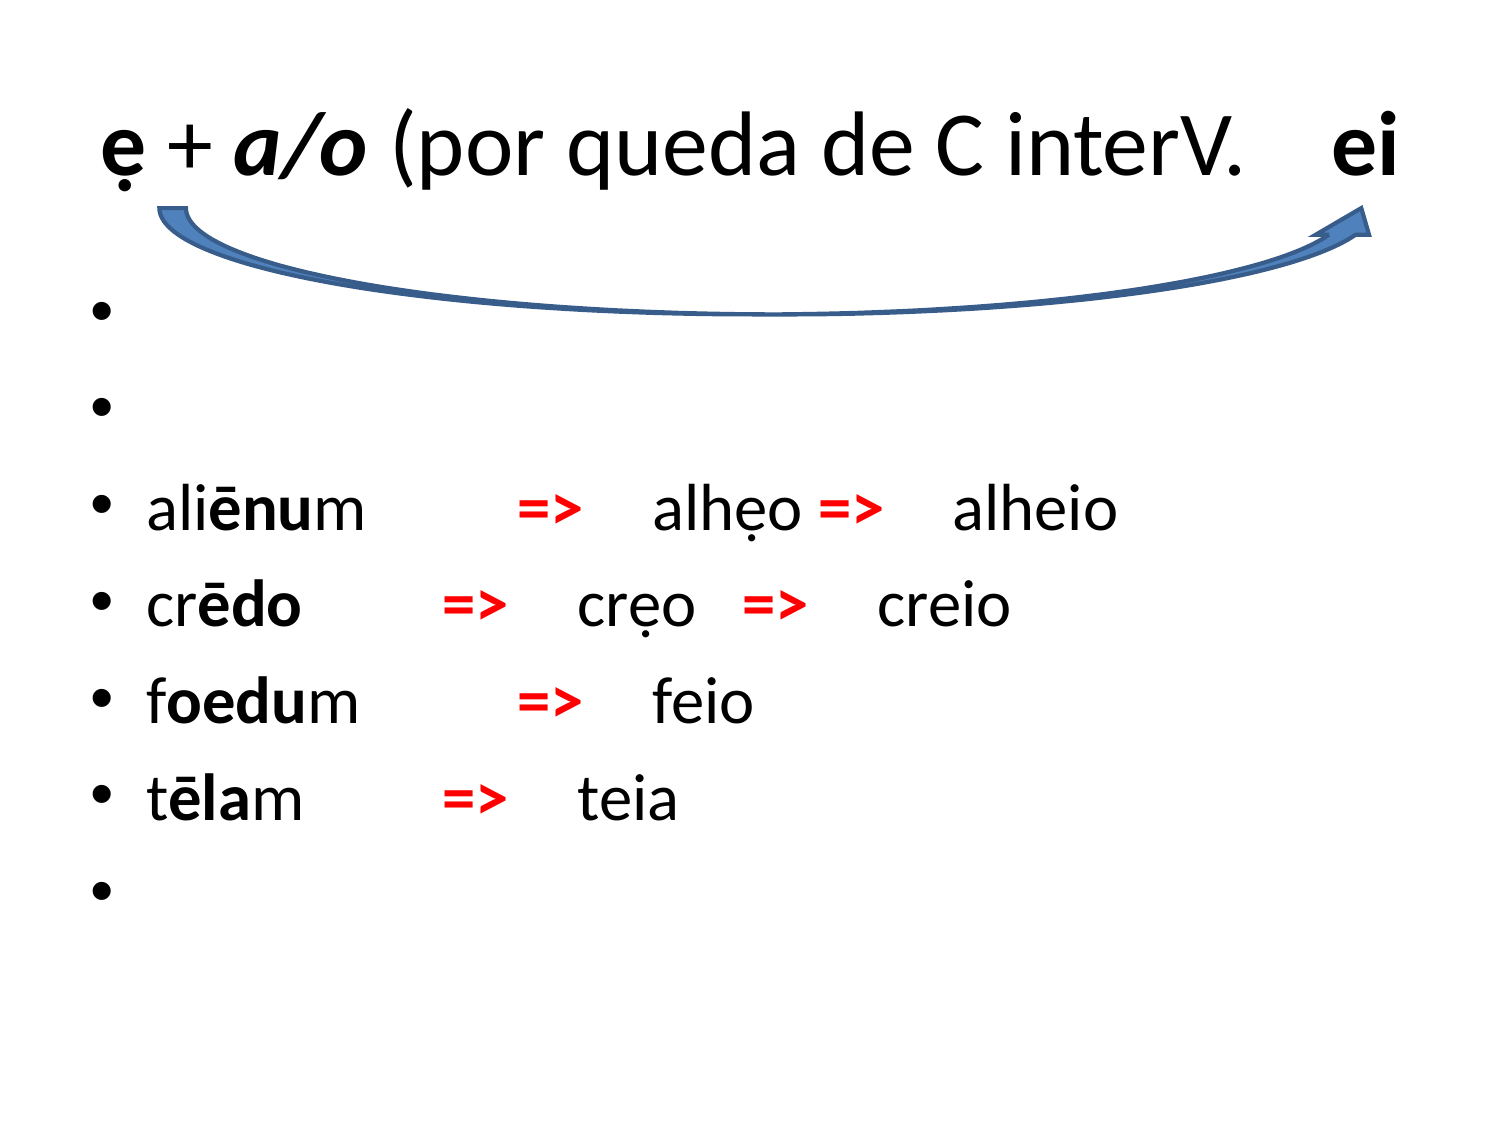

# ẹ + a/o (por queda de C interV. ei
aliēnum		 => 	alhẹo => 	alheio
crēdo		 => 	crẹo	 => 	creio
foedum		 => 	feio
tēlam		 => 	teia